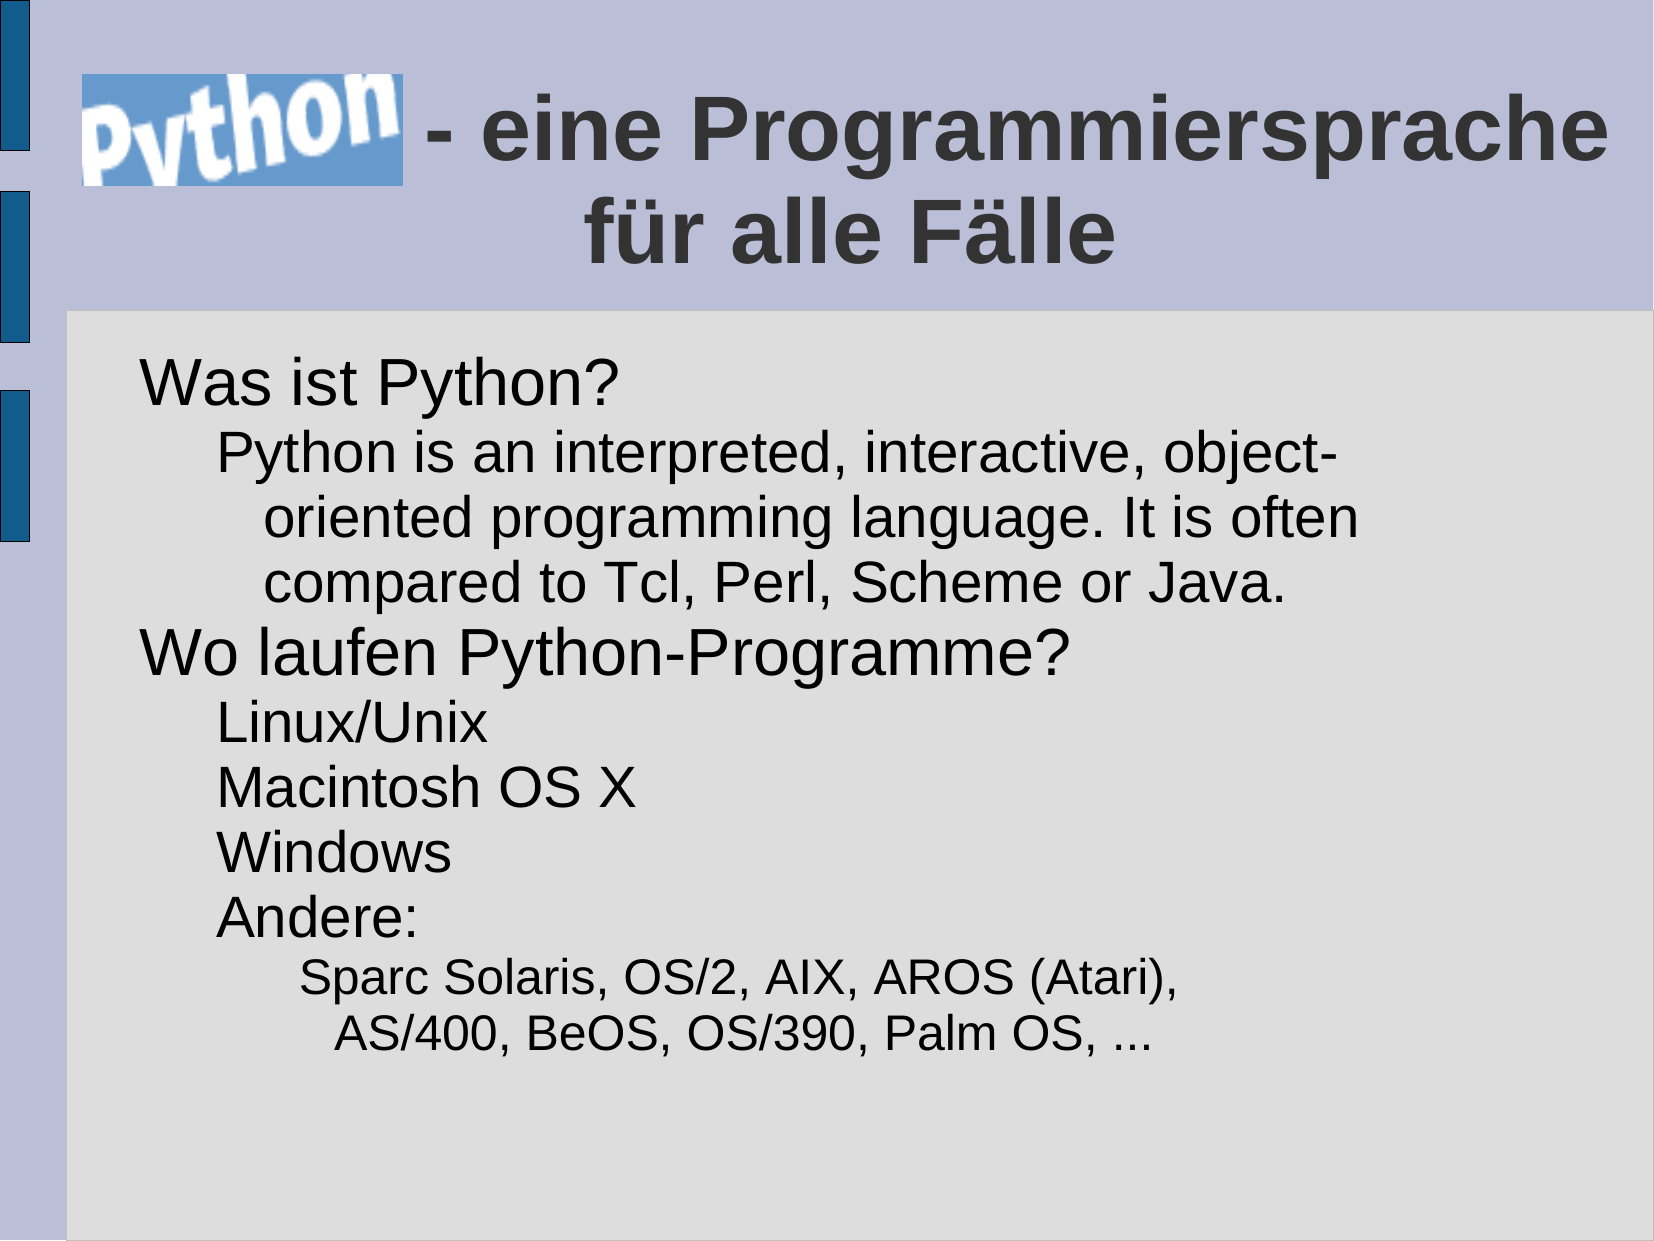

# Python - eine Programmiersprache für alle Fälle
Was ist Python?
Python is an interpreted, interactive, object-oriented programming language. It is often compared to Tcl, Perl, Scheme or Java.
Wo laufen Python-Programme?
Linux/Unix
Macintosh OS X
Windows
Andere:
Sparc Solaris, OS/2, AIX, AROS (Atari),
AS/400, BeOS, OS/390, Palm OS, ...